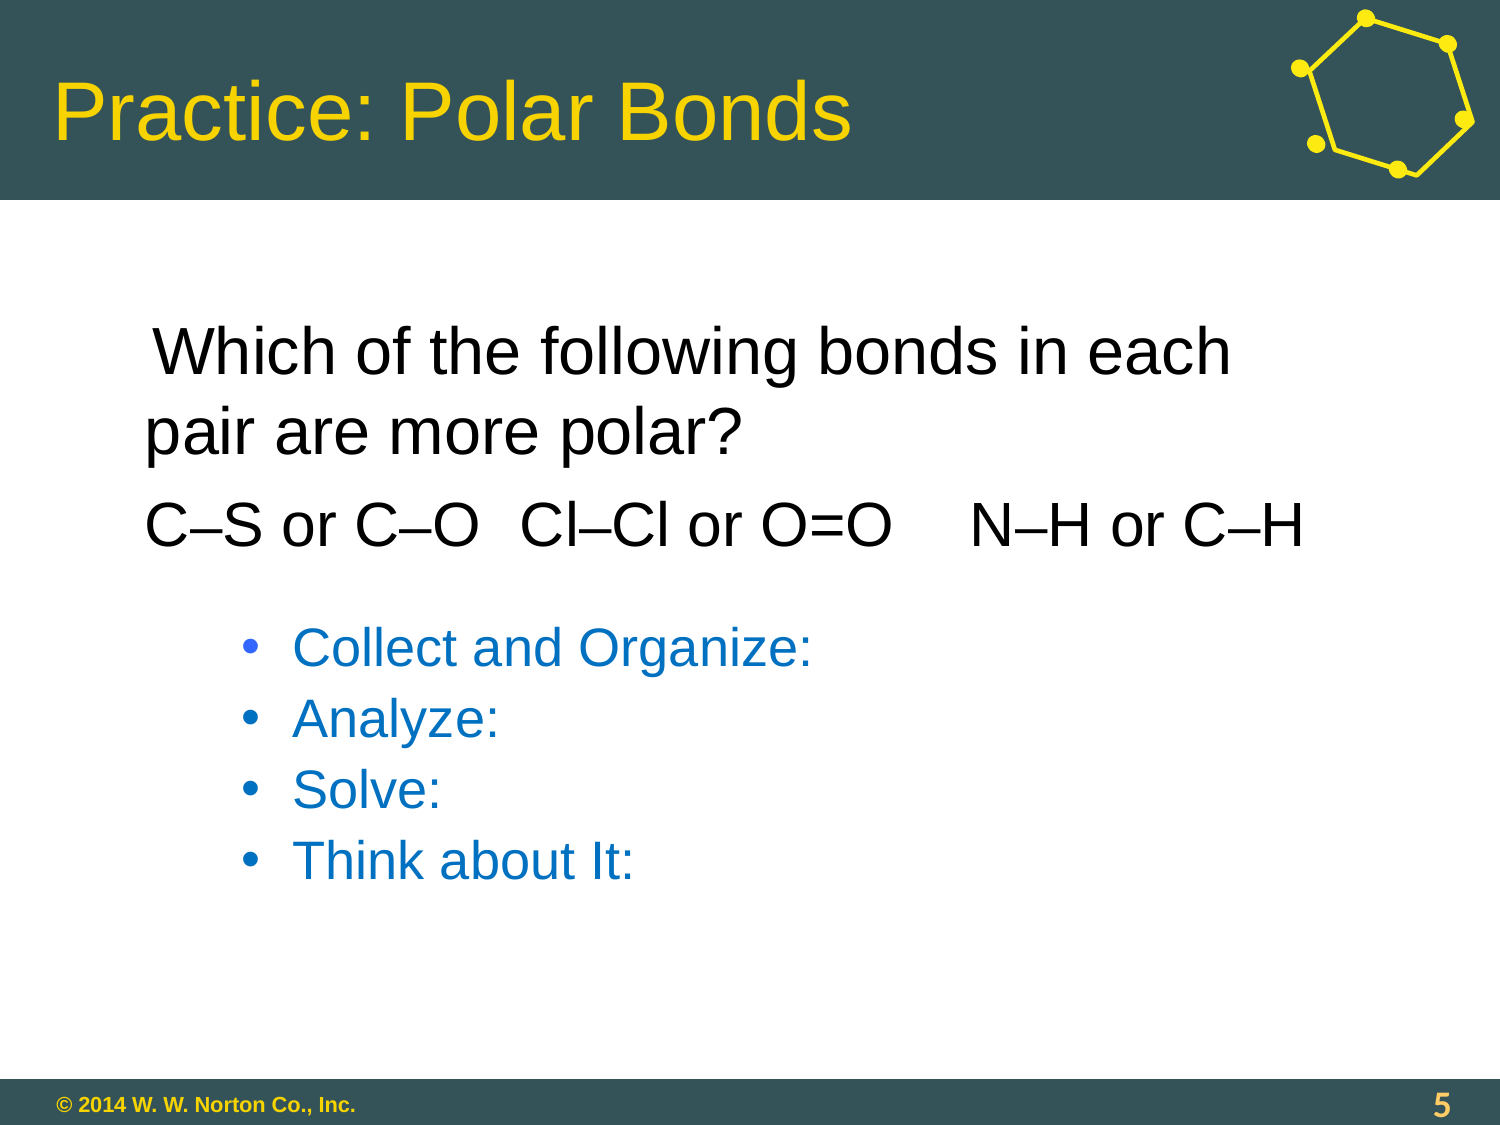

Practice: Polar Bonds
# Which of the following bonds in each pair are more polar?
	C–S or C–O	Cl–Cl or O=O 	N–H or C–H
 Collect and Organize:
 Analyze:
 Solve:
 Think about It: